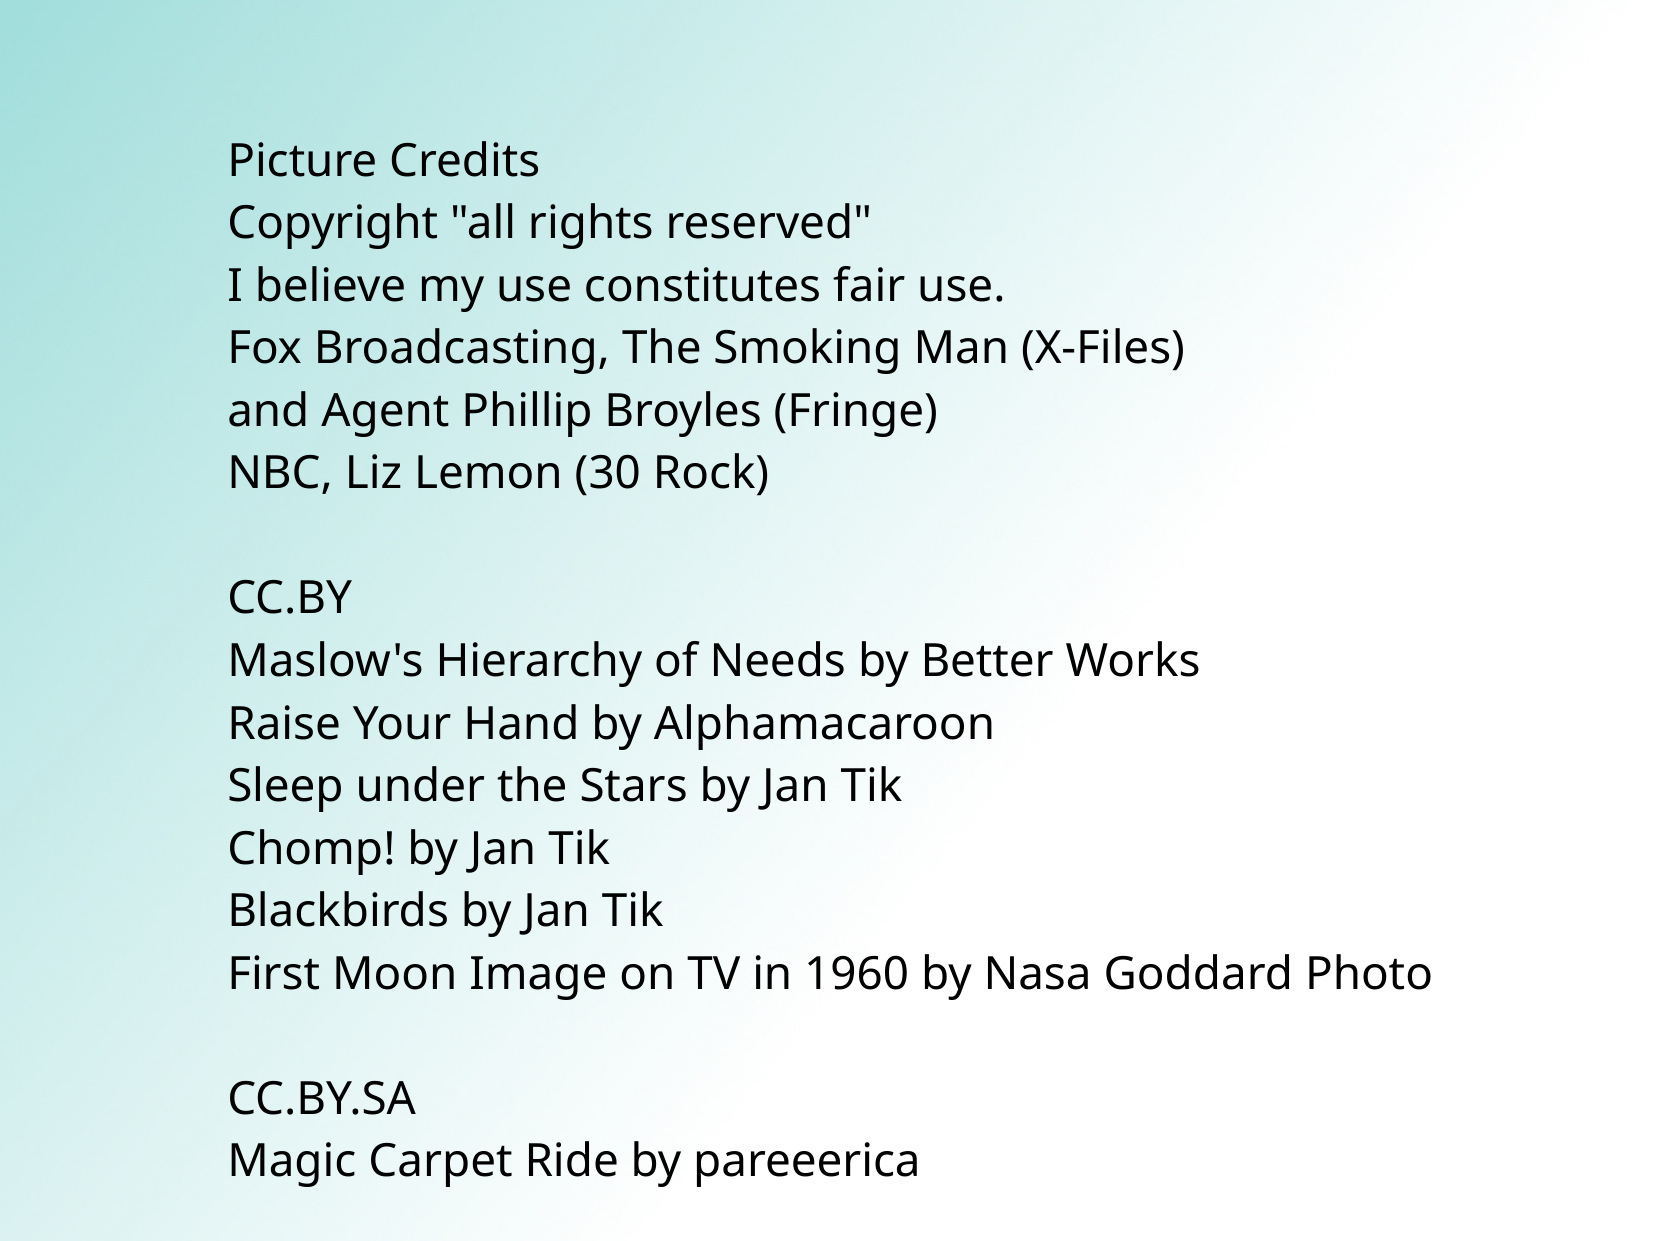

Picture Credits
Copyright "all rights reserved"
I believe my use constitutes fair use.
Fox Broadcasting, The Smoking Man (X-Files)
and Agent Phillip Broyles (Fringe)
NBC, Liz Lemon (30 Rock)
CC.BY
Maslow's Hierarchy of Needs by Better Works
Raise Your Hand by Alphamacaroon
Sleep under the Stars by Jan Tik
Chomp! by Jan Tik
Blackbirds by Jan Tik
First Moon Image on TV in 1960 by Nasa Goddard Photo
CC.BY.SA
Magic Carpet Ride by pareeerica